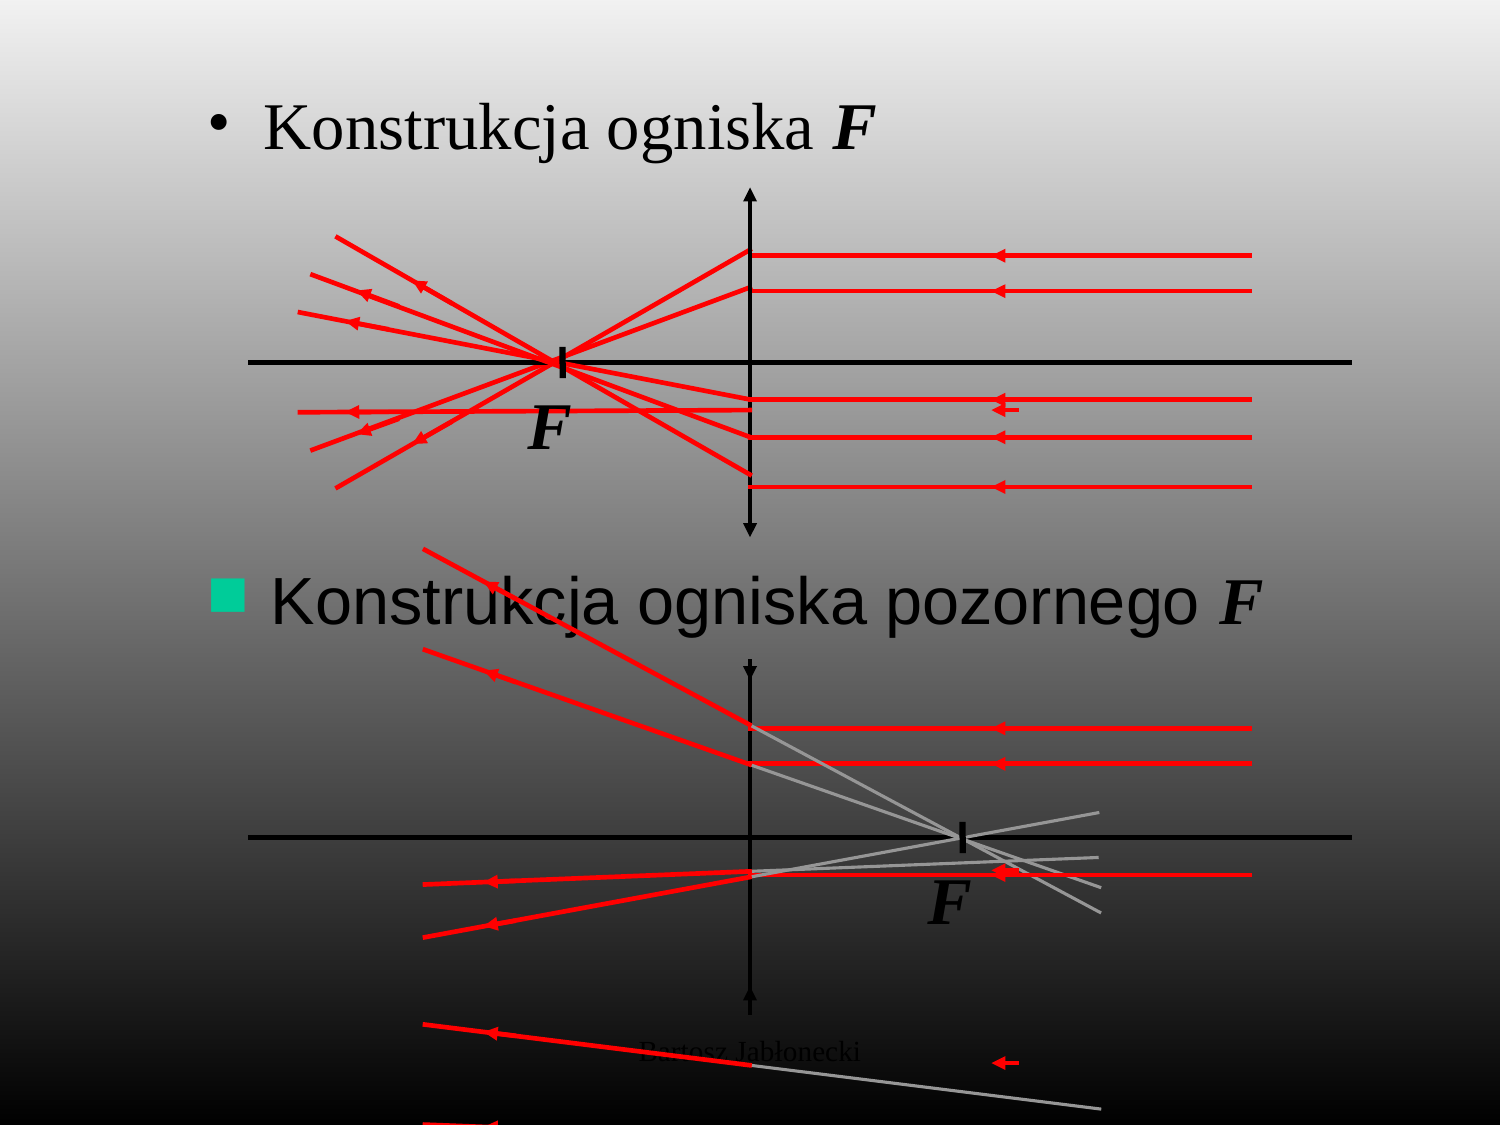

Konstrukcja ogniska F
F
Konstrukcja ogniska pozornego F
F
Bartosz Jabłonecki